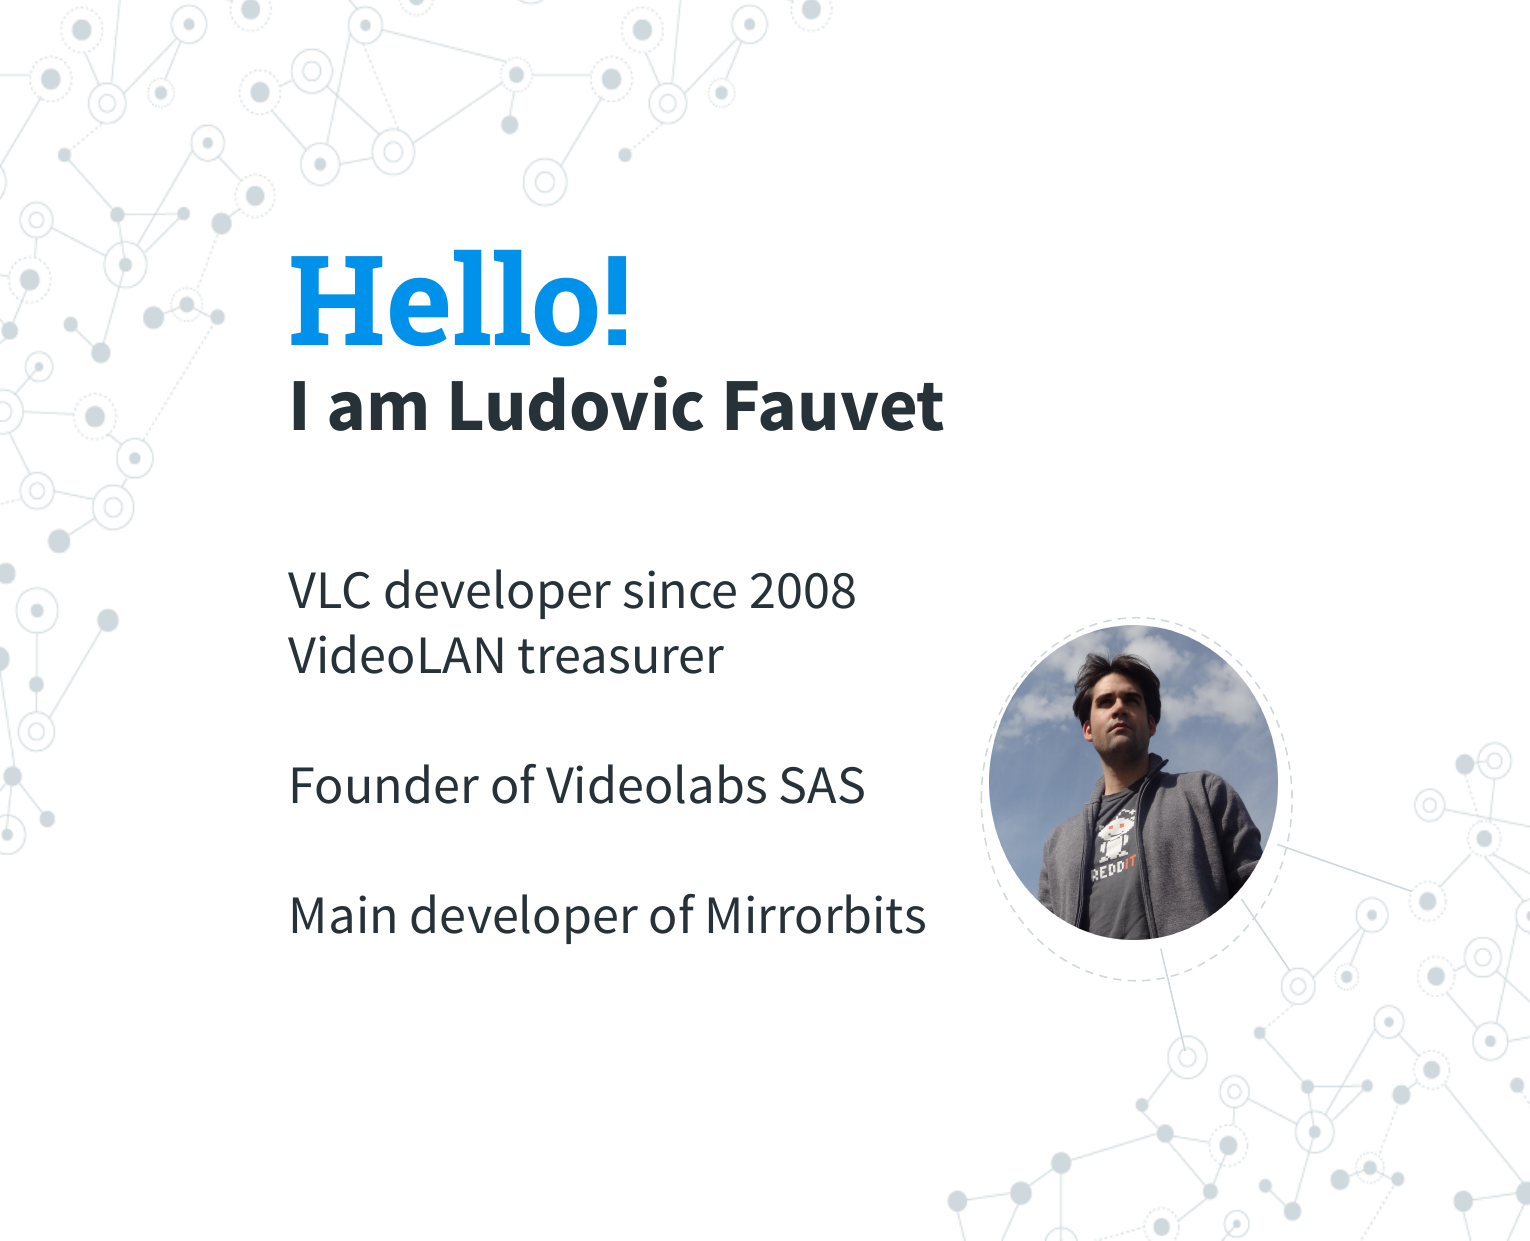

# Hello!
I am Ludovic Fauvet
VLC developer since 2008
VideoLAN treasurer
Founder of Videolabs SAS
Main developer of Mirrorbits